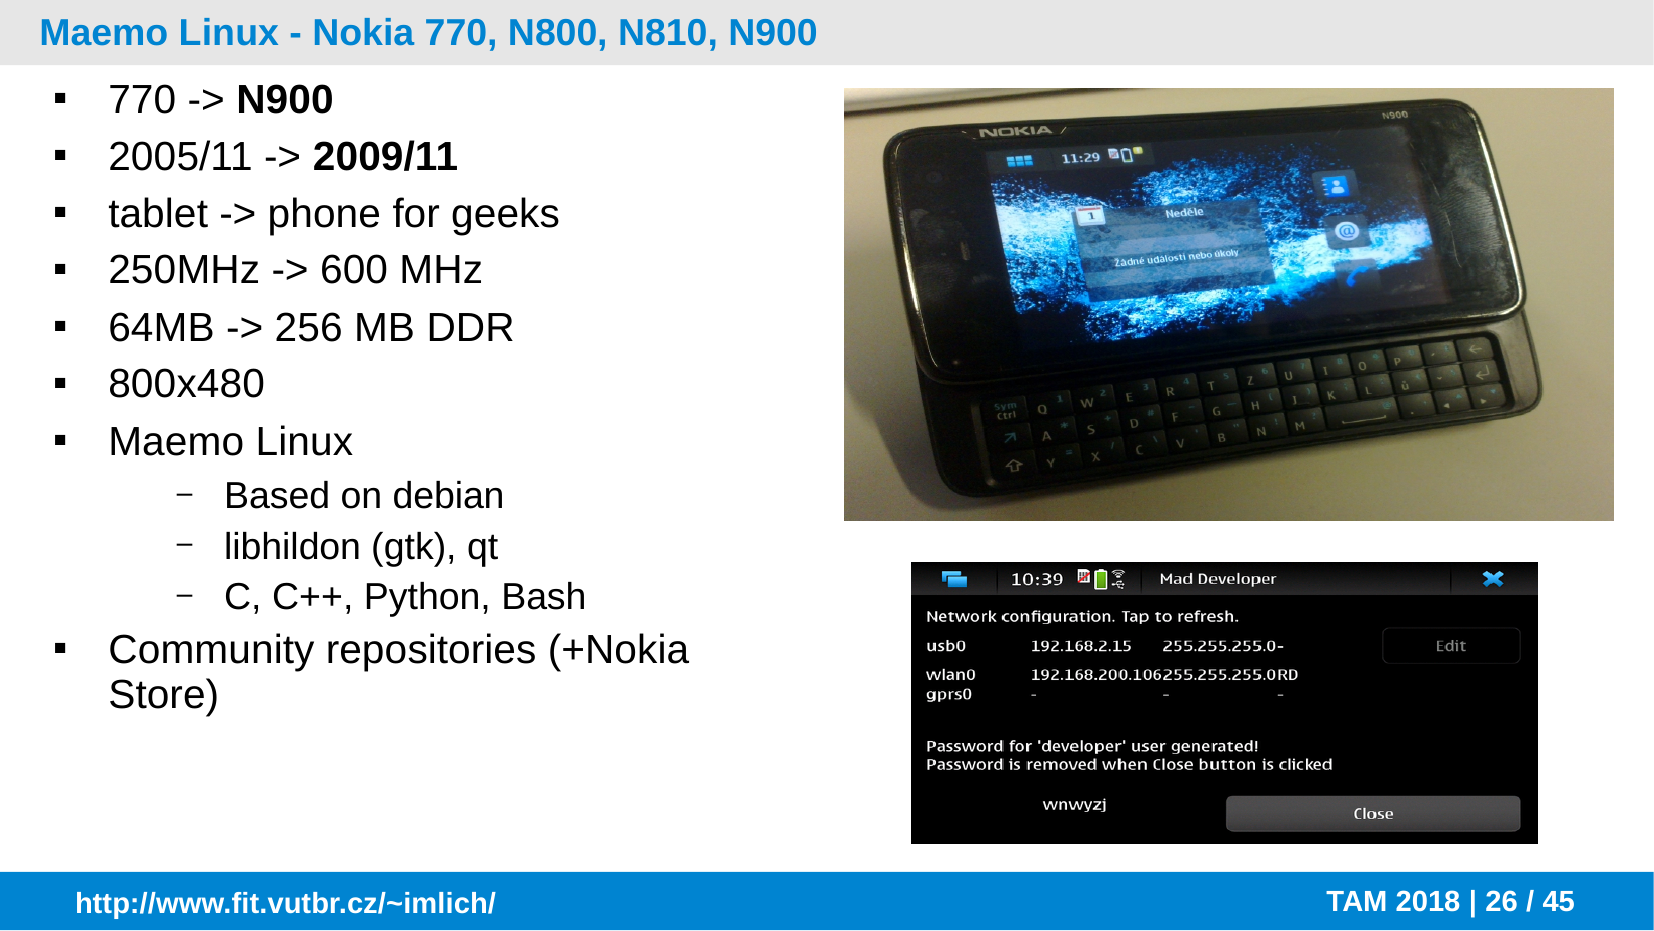

# Maemo Linux - Nokia 770, N800, N810, N900
770 -> N900
2005/11 -> 2009/11
tablet -> phone for geeks
250MHz -> 600 MHz
64MB -> 256 MB DDR
800x480
Maemo Linux
Based on debian
libhildon (gtk), qt
C, C++, Python, Bash
Community repositories (+Nokia Store)